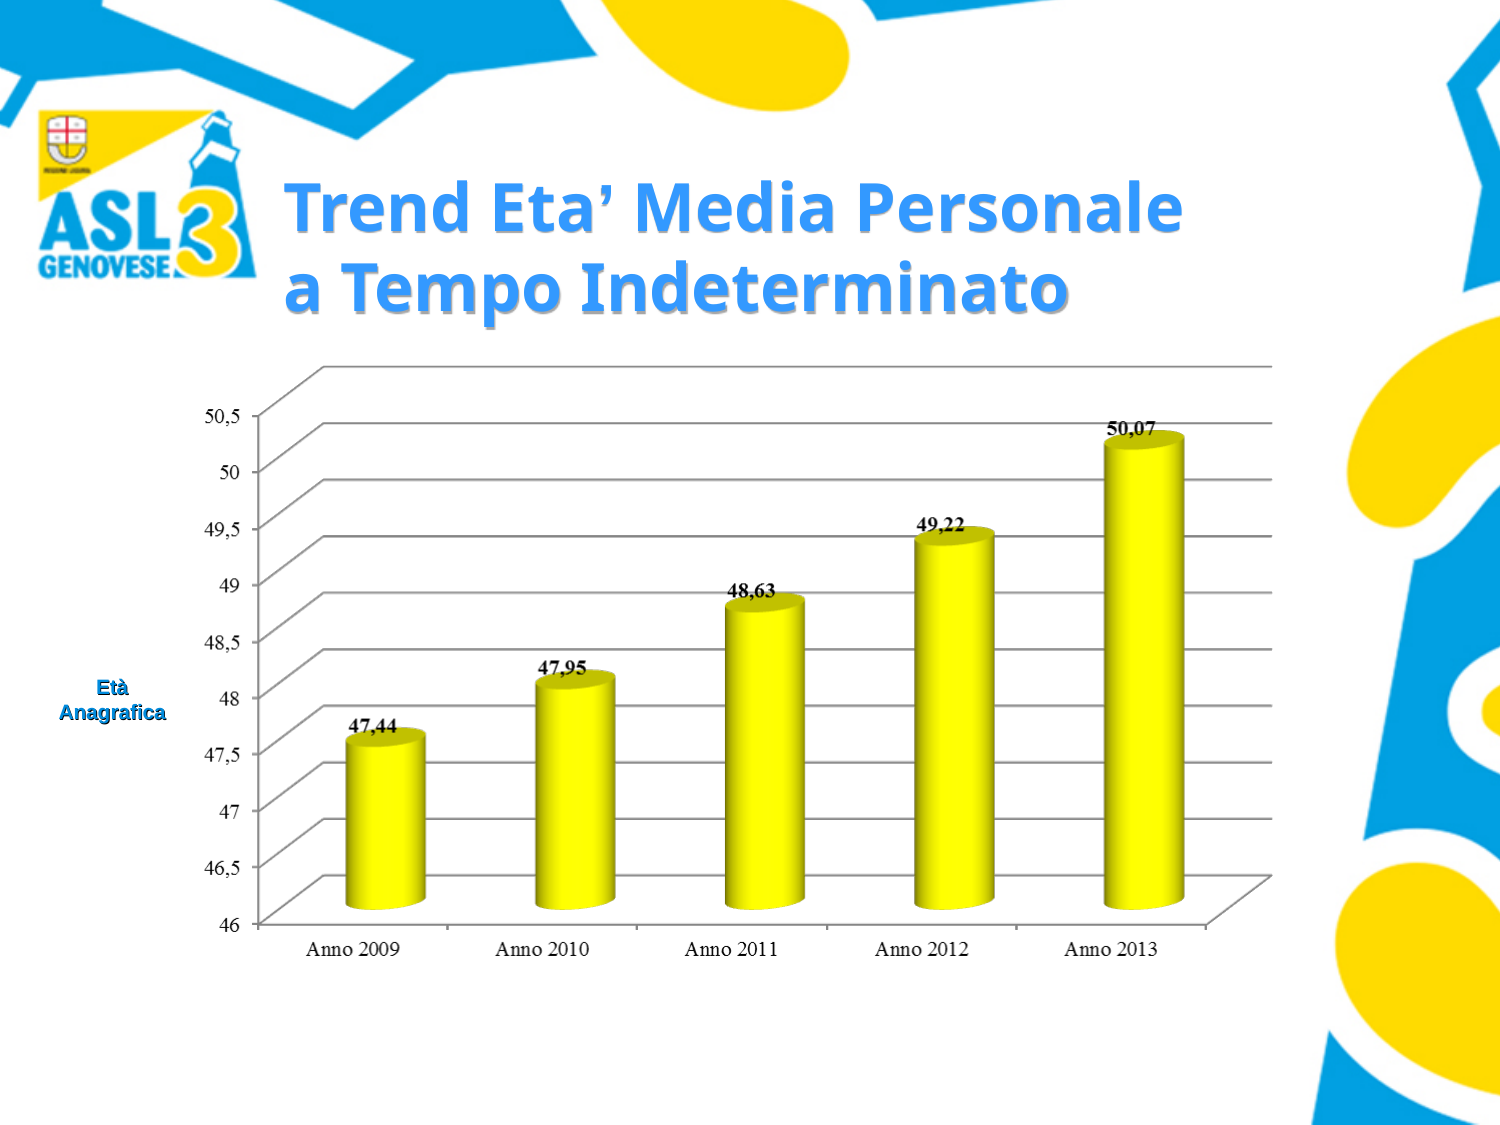

# Trend Eta’ Media Personale a Tempo Indeterminato
Età Anagrafica